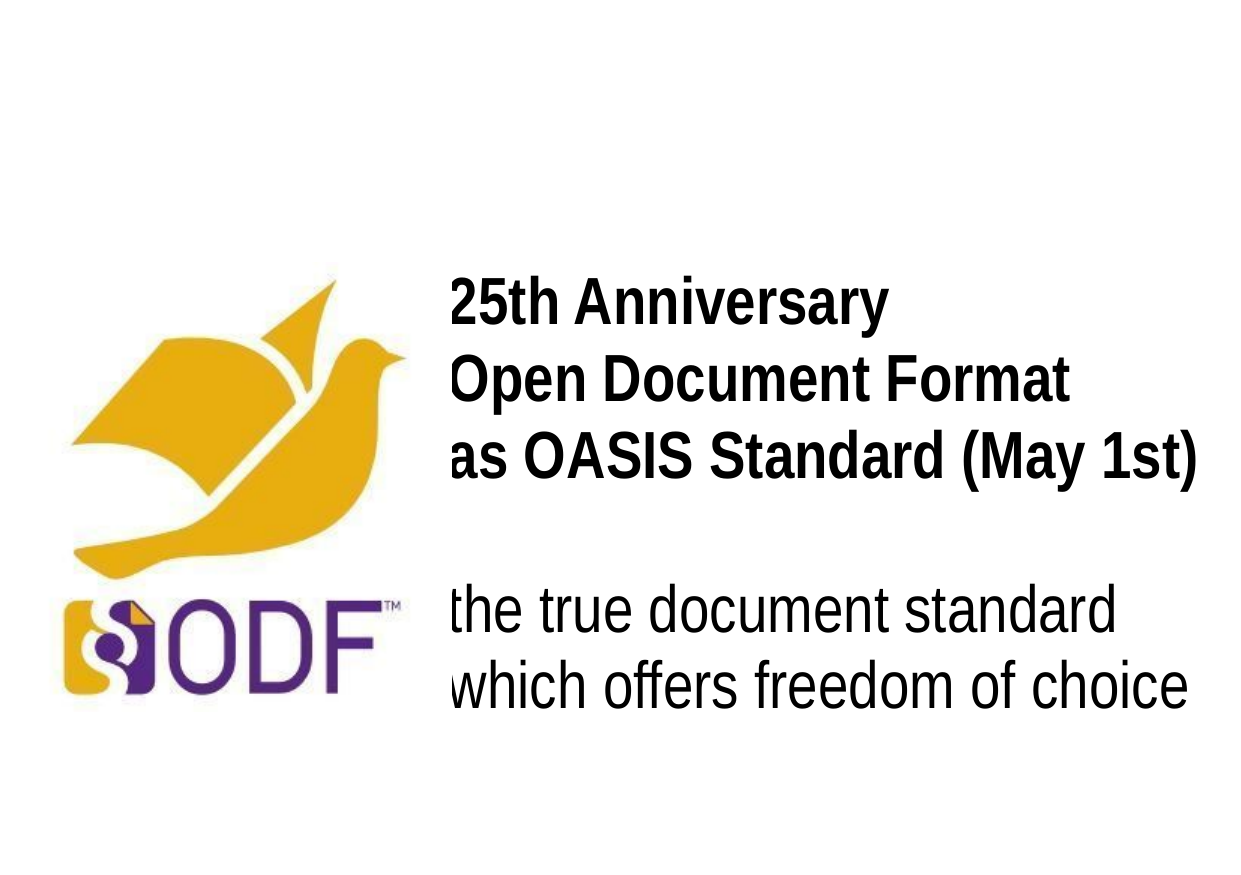

# 25th Anniversary
Open Document Format
as OASIS Standard (May 1st)
the true document standard
which offers freedom of choice